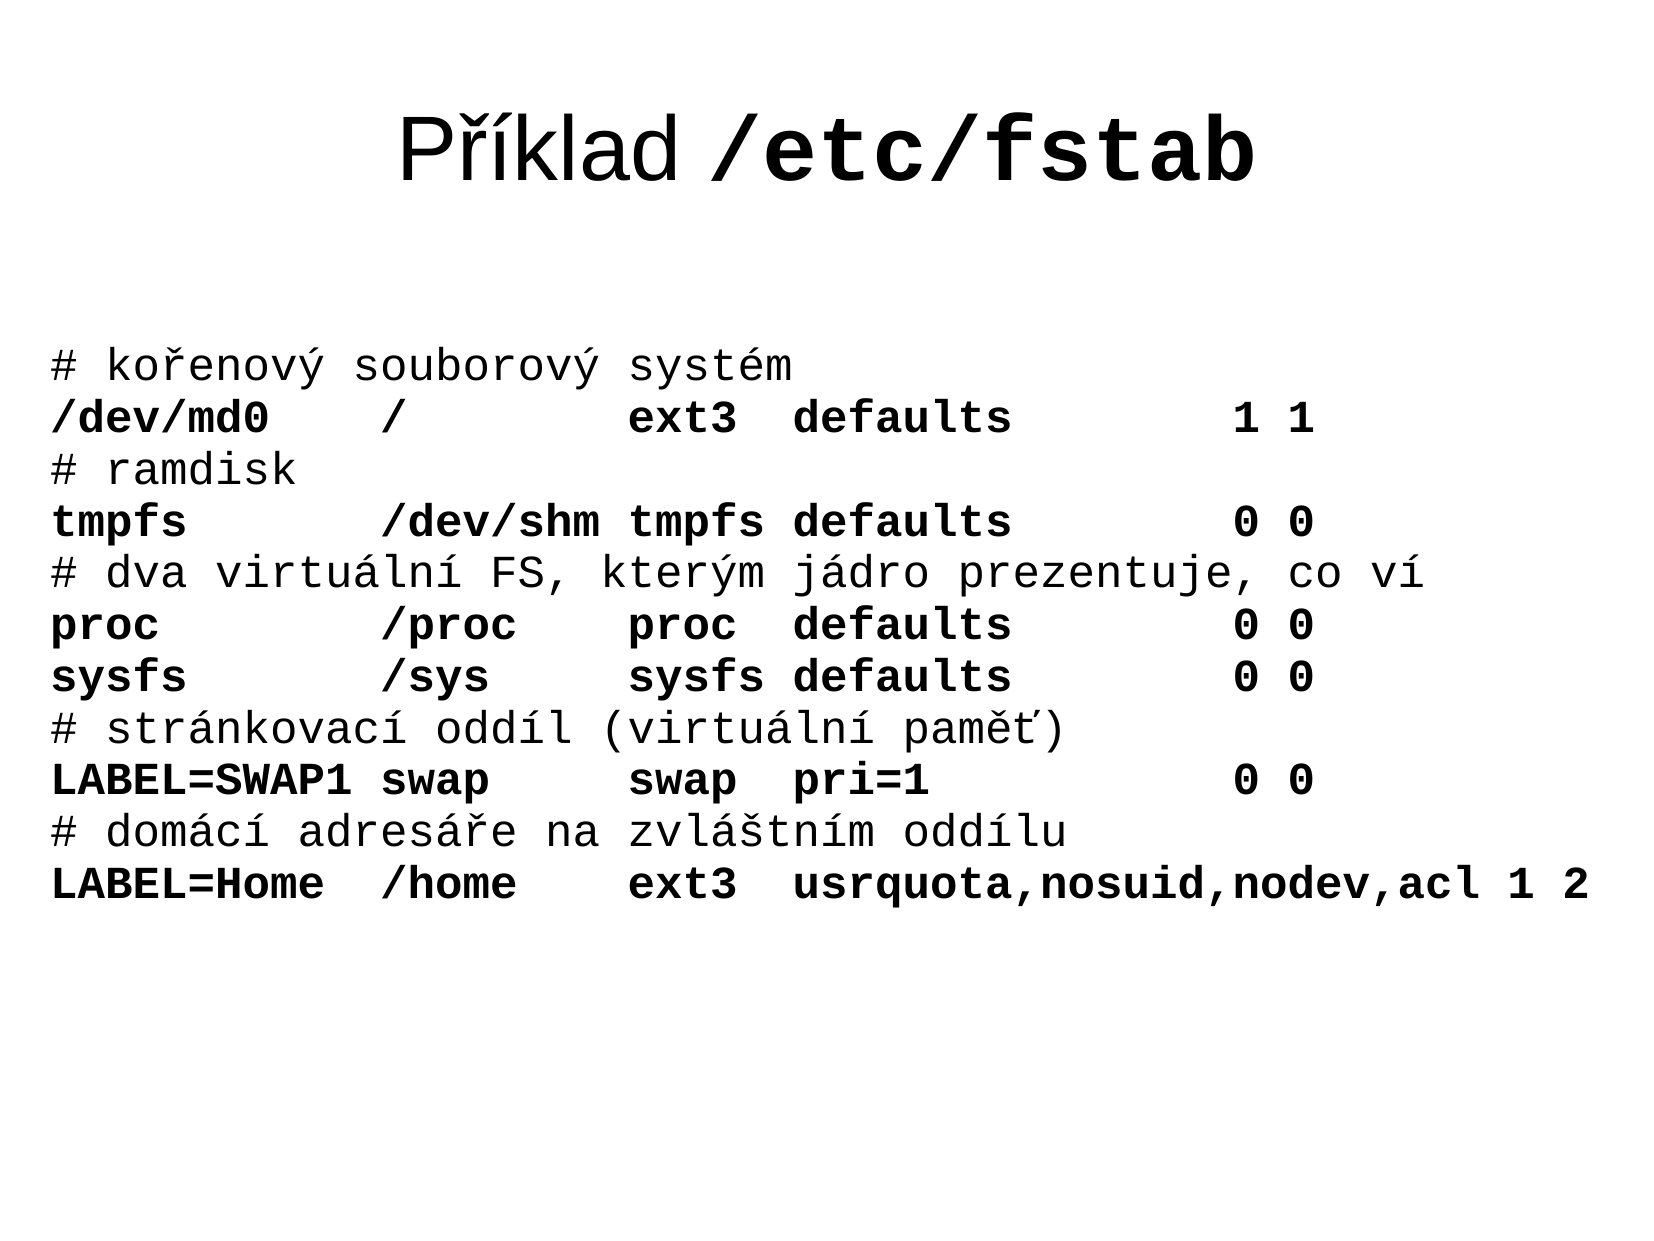

# Příklad /etc/fstab
# kořenový souborový systém
/dev/md0 / ext3 defaults 1 1
# ramdisk
tmpfs /dev/shm tmpfs defaults 0 0
# dva virtuální FS, kterým jádro prezentuje, co ví
proc /proc proc defaults 0 0
sysfs /sys sysfs defaults 0 0
# stránkovací oddíl (virtuální paměť)
LABEL=SWAP1 swap swap pri=1 0 0
# domácí adresáře na zvláštním oddílu
LABEL=Home /home ext3 usrquota,nosuid,nodev,acl 1 2